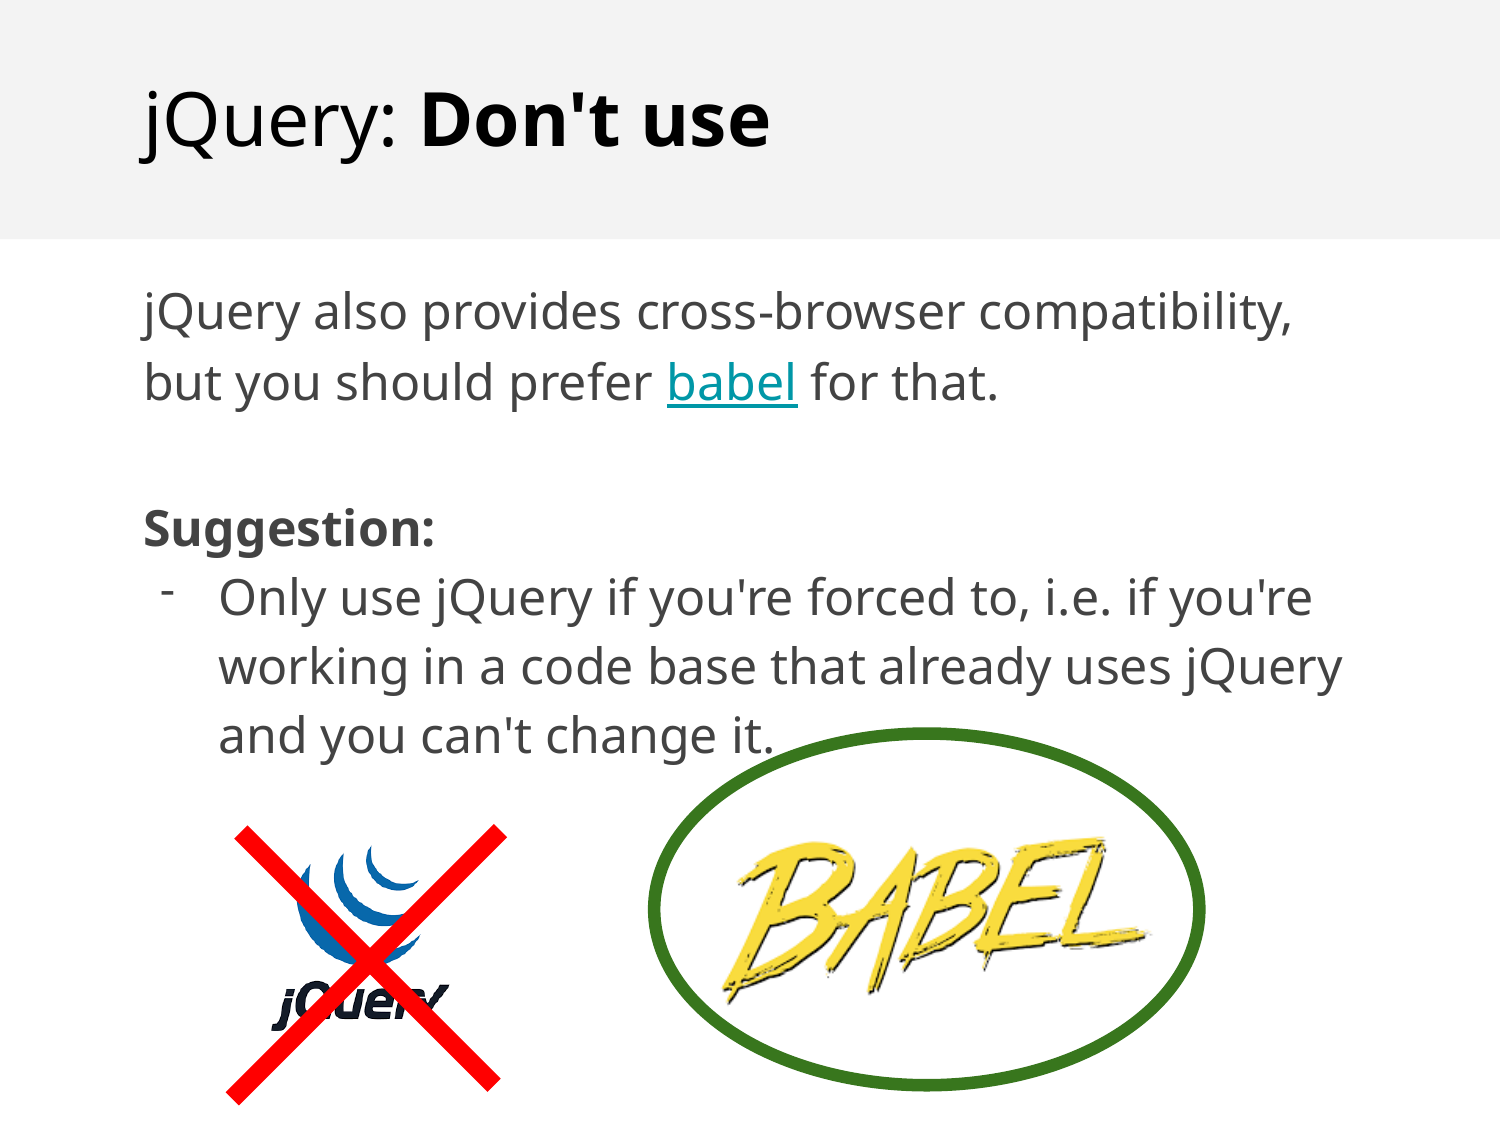

# jQuery: Don't use
jQuery also provides cross-browser compatibility, but you should prefer babel for that.
Suggestion:
Only use jQuery if you're forced to, i.e. if you're working in a code base that already uses jQuery and you can't change it.